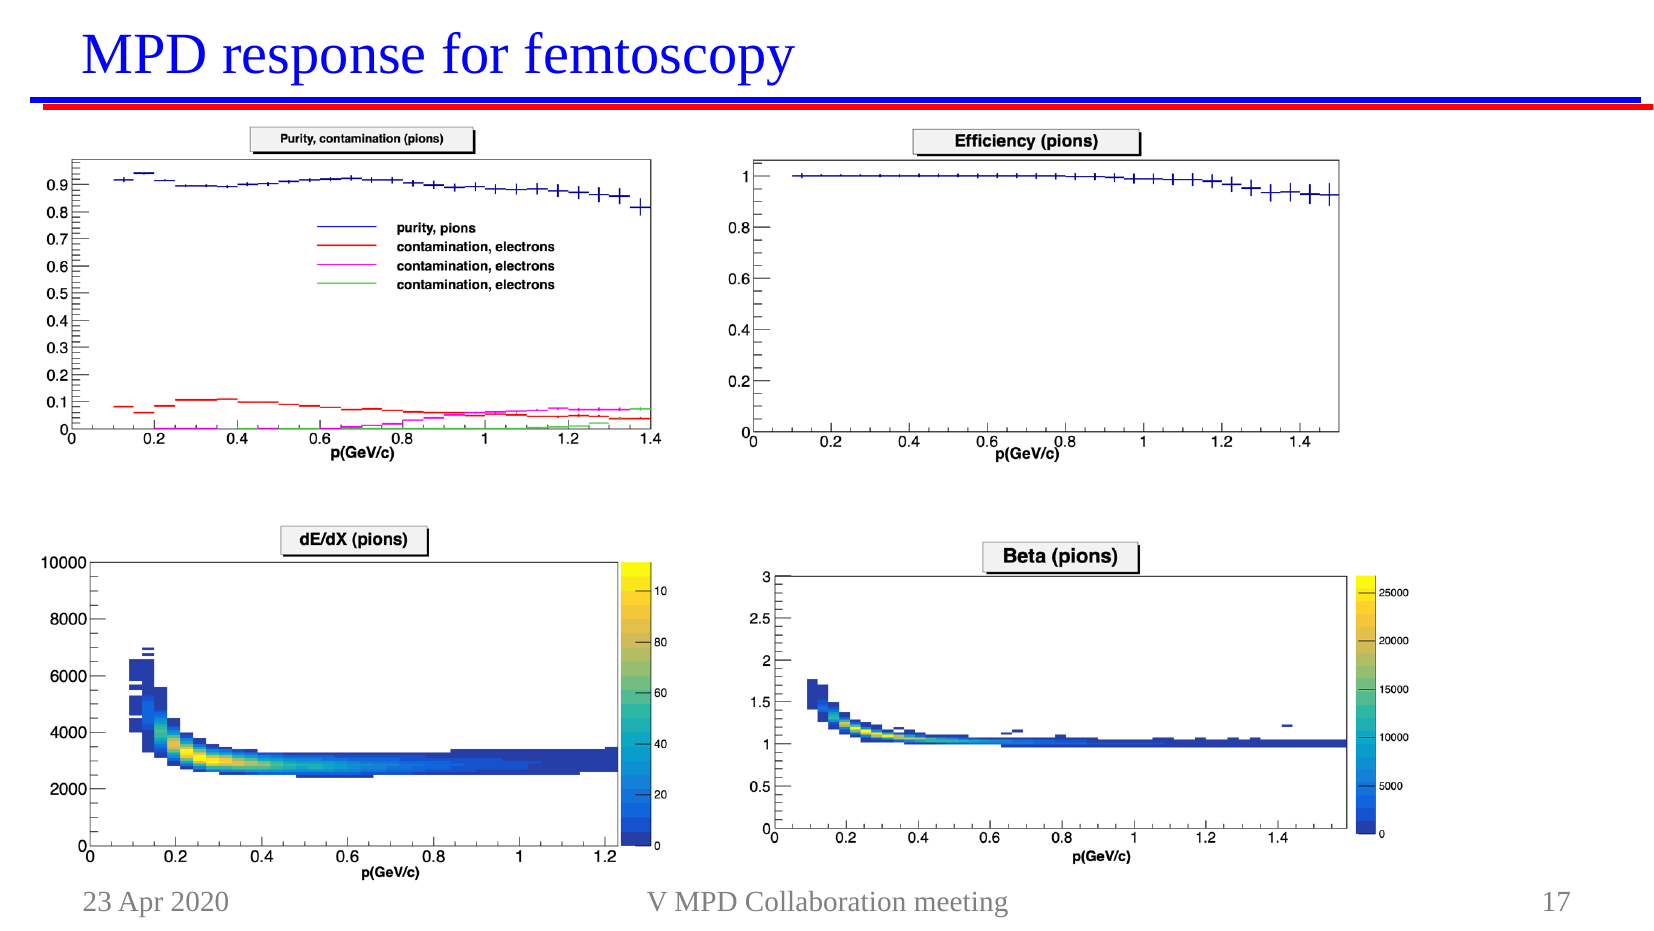

# MPD response for femtoscopy
23 Apr 2020
V MPD Collaboration meeting
17